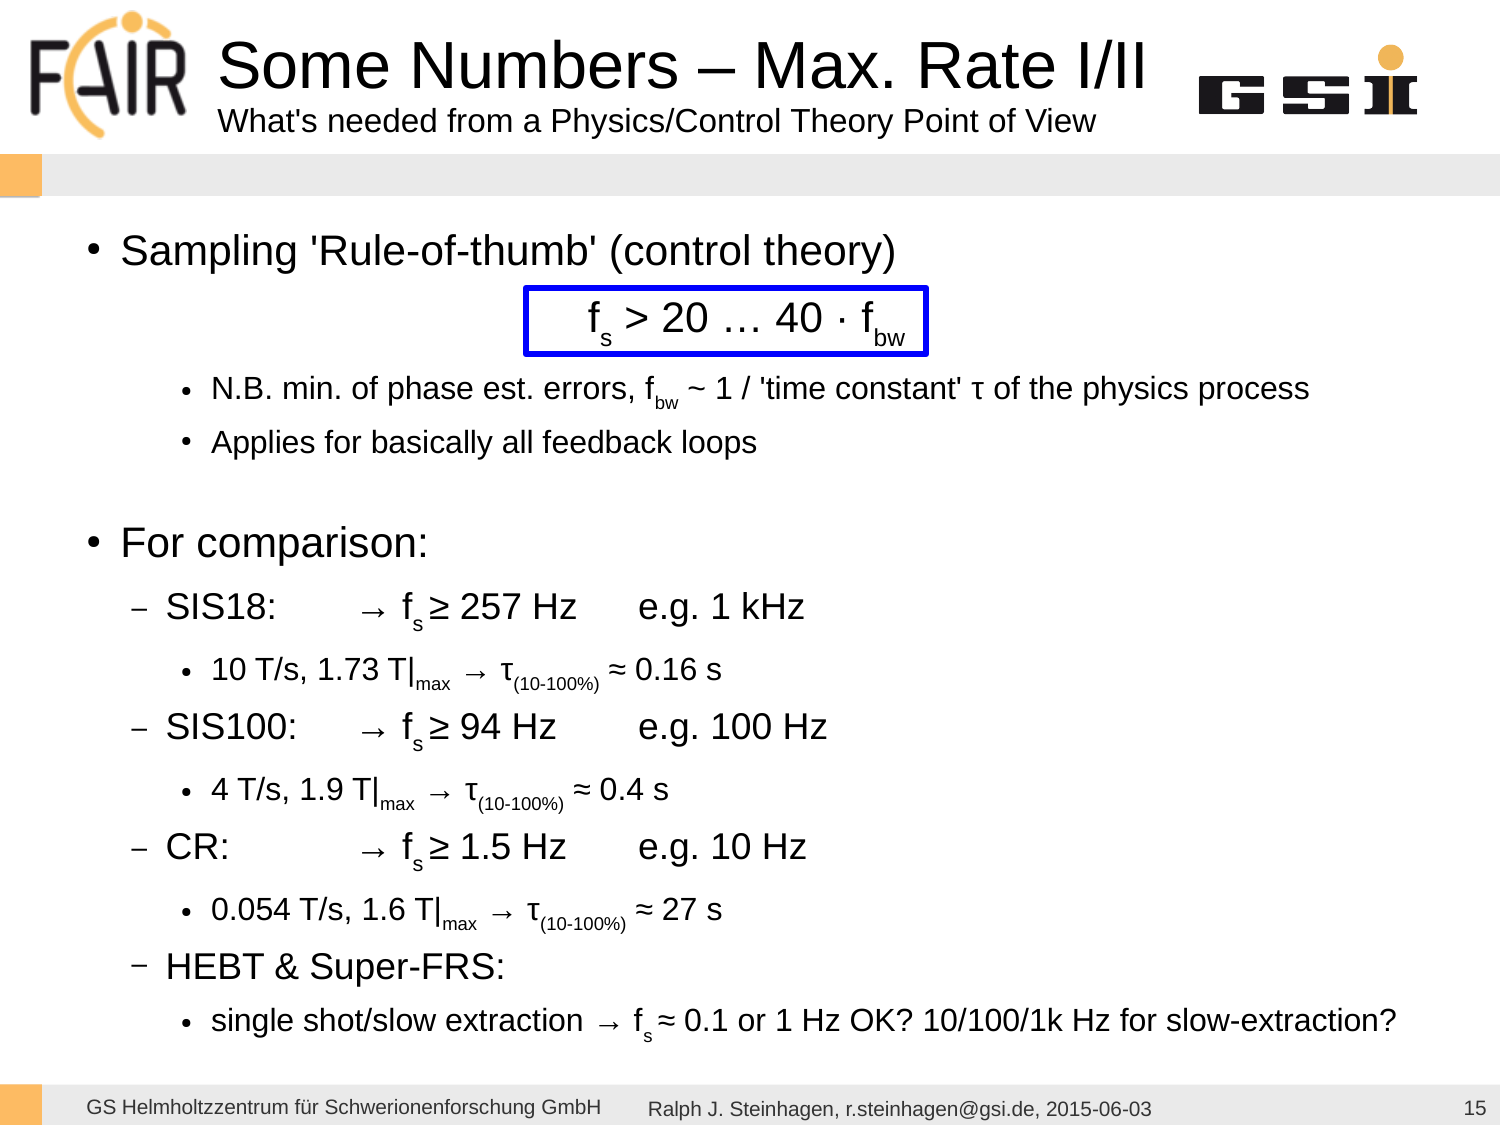

# Some Numbers – Max. Rate I/II What's needed from a Physics/Control Theory Point of View
Sampling 'Rule-of-thumb' (control theory)
fs > 20 … 40 · fbw
N.B. min. of phase est. errors, fbw ~ 1 / 'time constant' τ of the physics process
Applies for basically all feedback loops
For comparison:
SIS18:		→ fs ≥ 257 Hz		e.g. 1 kHz
10 T/s, 1.73 T|max → τ(10-100%) ≈ 0.16 s
SIS100: 	→ fs ≥ 94 Hz		e.g. 100 Hz
4 T/s, 1.9 T|max → τ(10-100%) ≈ 0.4 s
CR:			→ fs ≥ 1.5 Hz		e.g. 10 Hz
0.054 T/s, 1.6 T|max → τ(10-100%) ≈ 27 s
HEBT & Super-FRS:
single shot/slow extraction → fs ≈ 0.1 or 1 Hz OK? 10/100/1k Hz for slow-extraction?